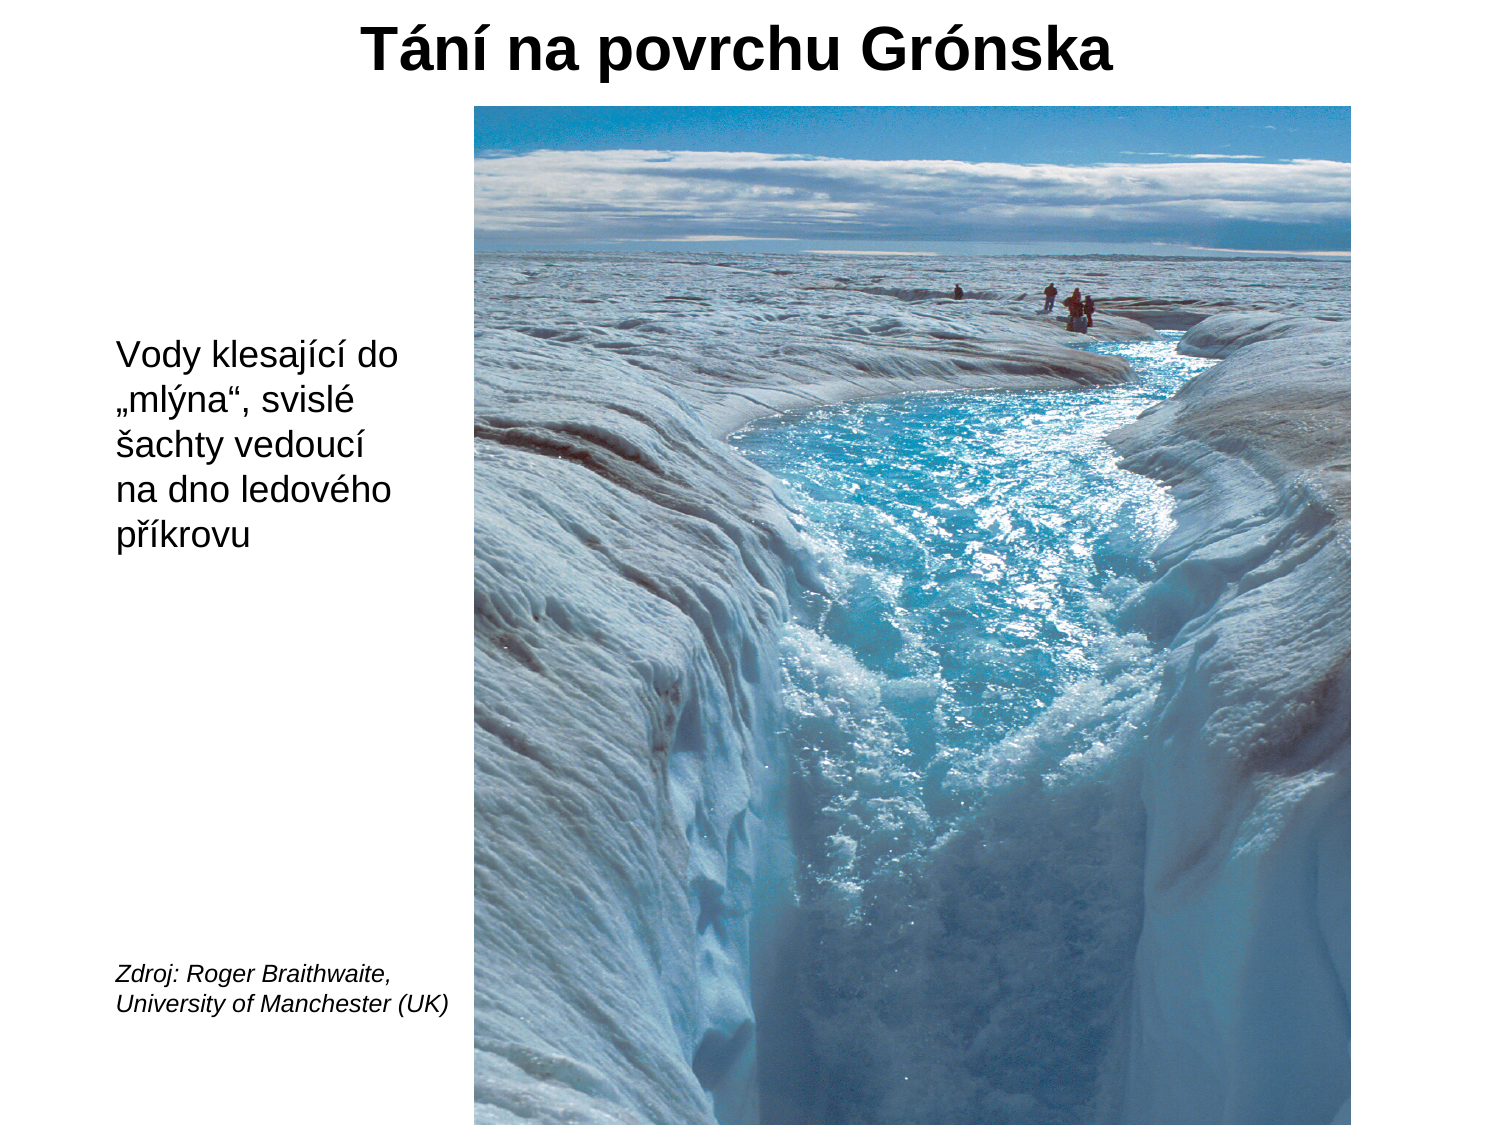

Tání na povrchu Grónska
Vody klesající do „mlýna“, svislé šachty vedoucí na dno ledového příkrovu
Zdroj: Roger Braithwaite, University of Manchester (UK)